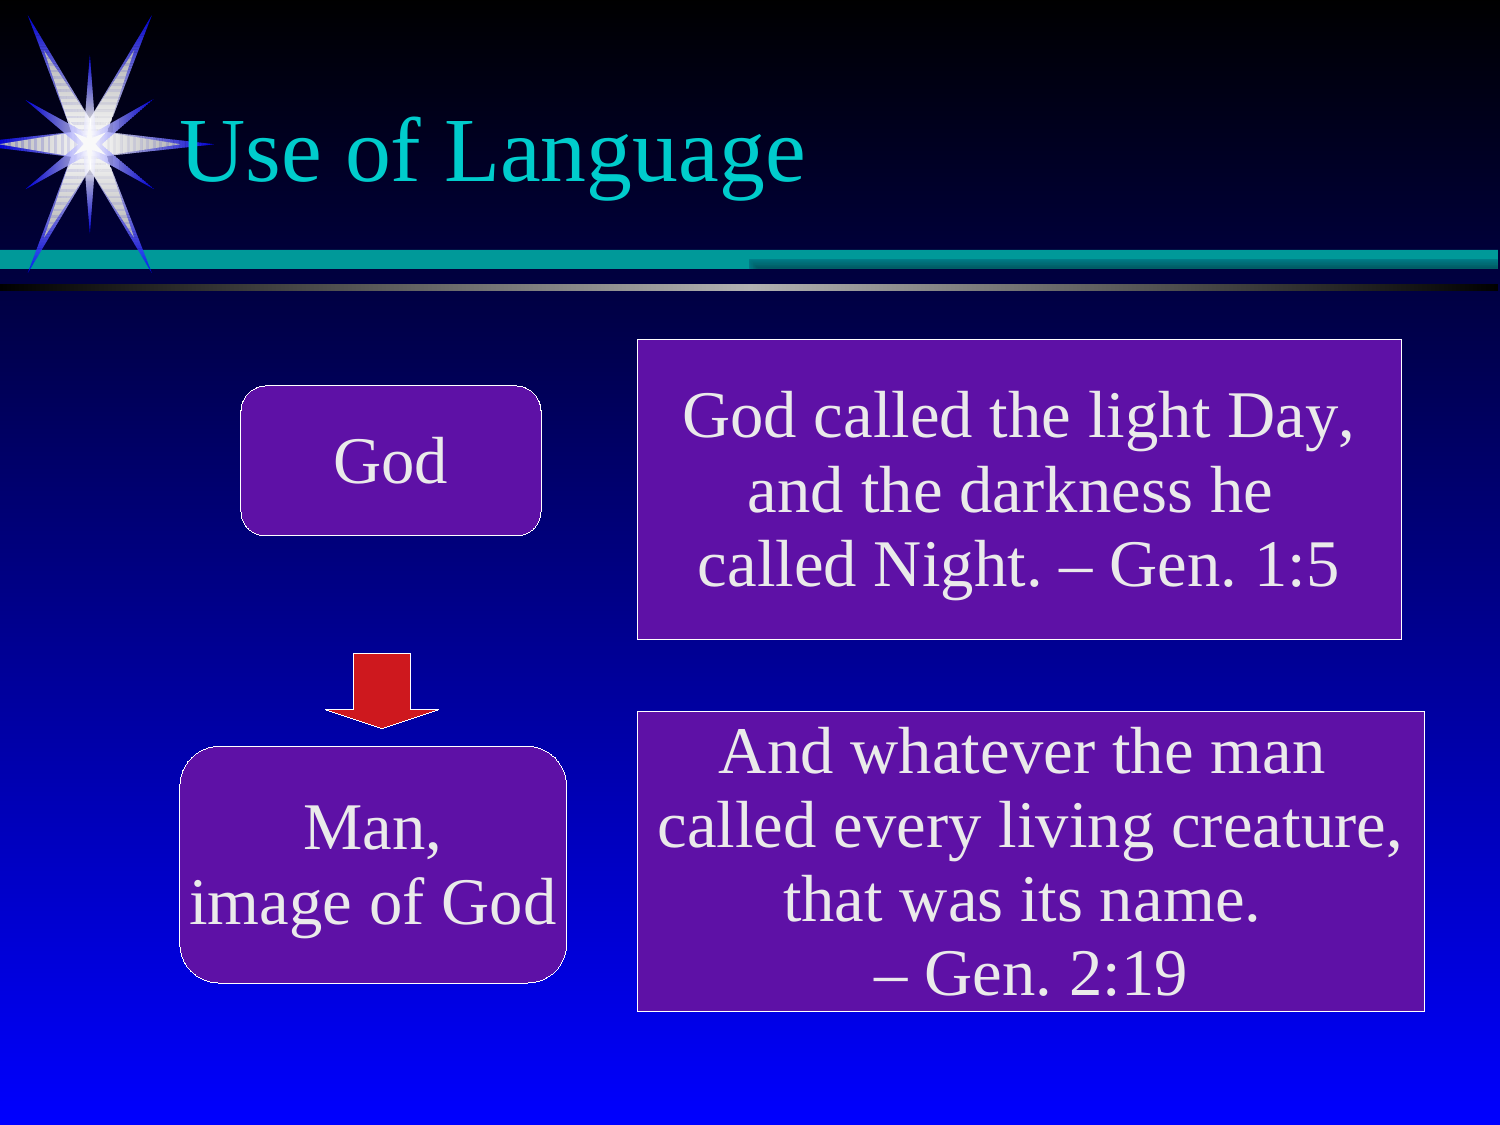

# Use of Language
God called the light Day,
and the darkness he
called Night. – Gen. 1:5
God
Man,
image of God
And whatever the man
called every living creature,
that was its name.
– Gen. 2:19